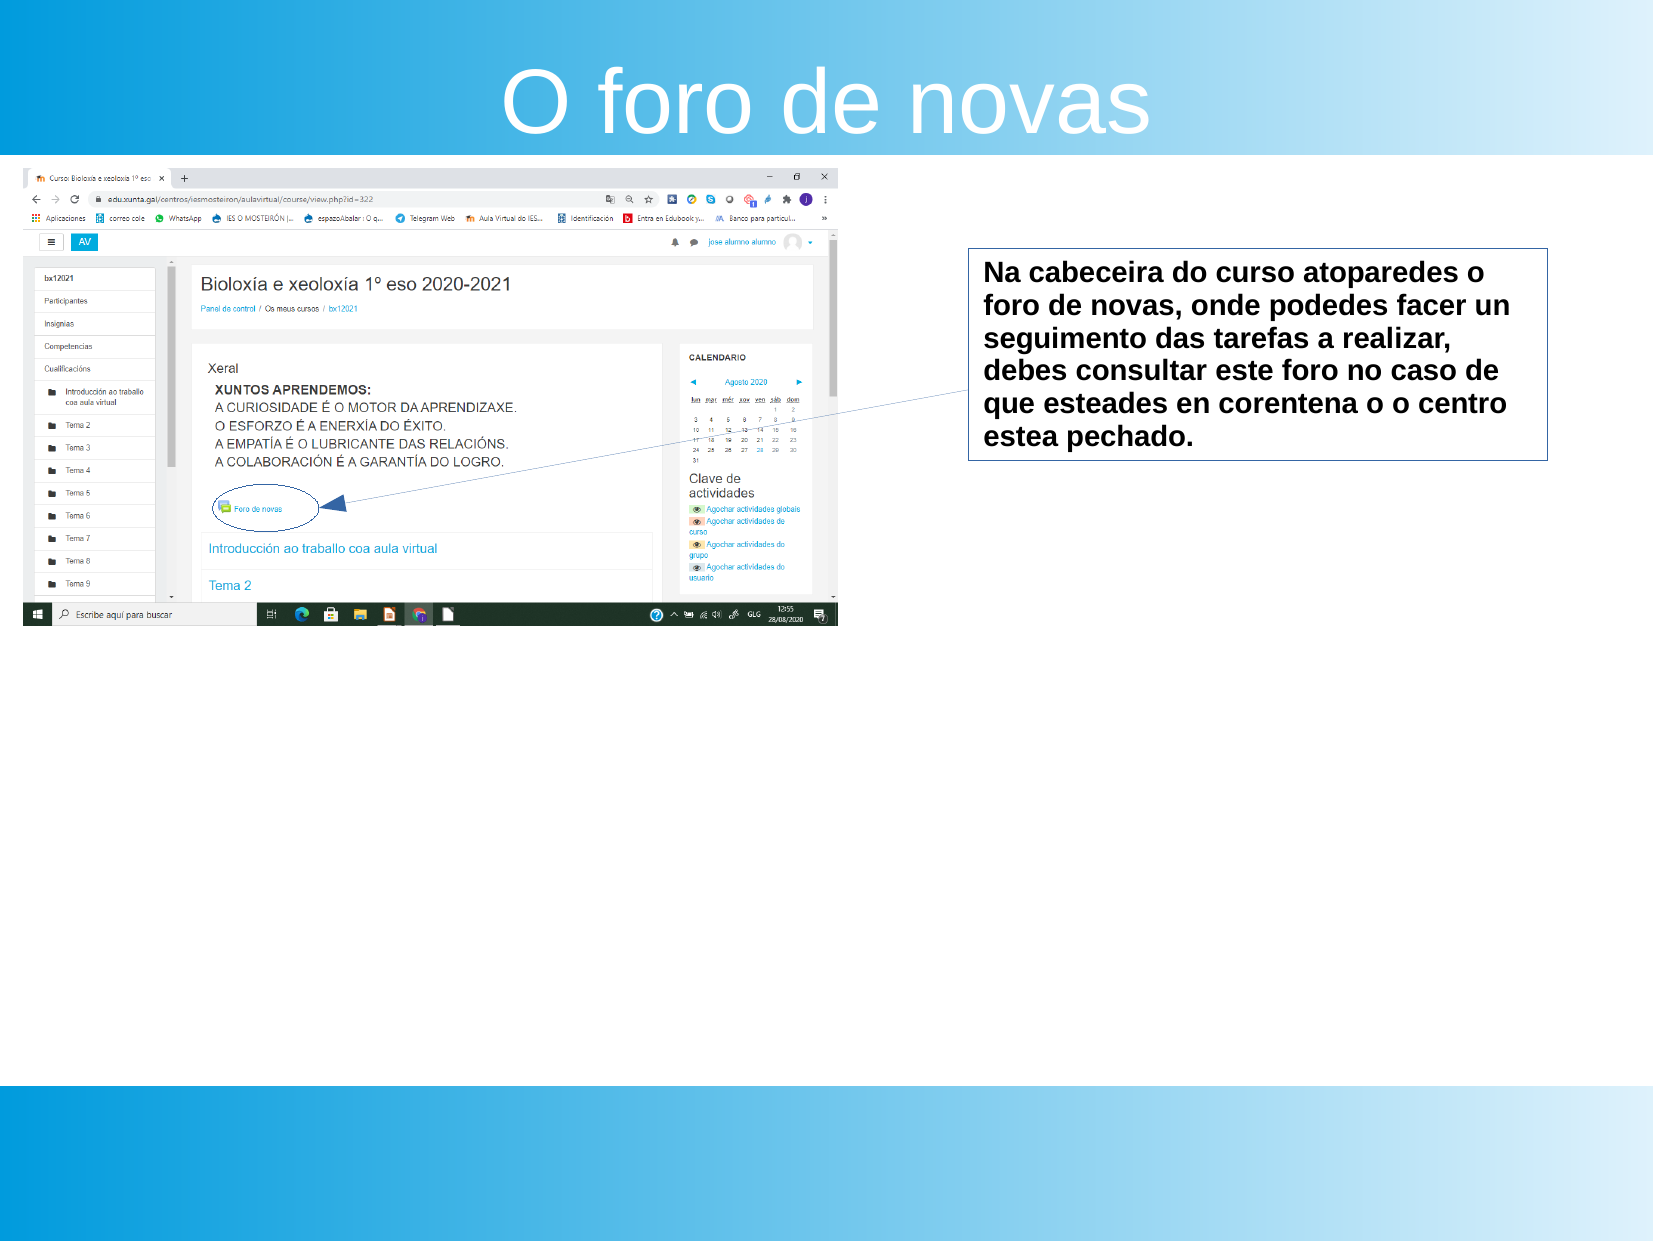

# O foro de novas
Na cabeceira do curso atoparedes o foro de novas, onde podedes facer un seguimento das tarefas a realizar, debes consultar este foro no caso de que esteades en corentena o o centro estea pechado.